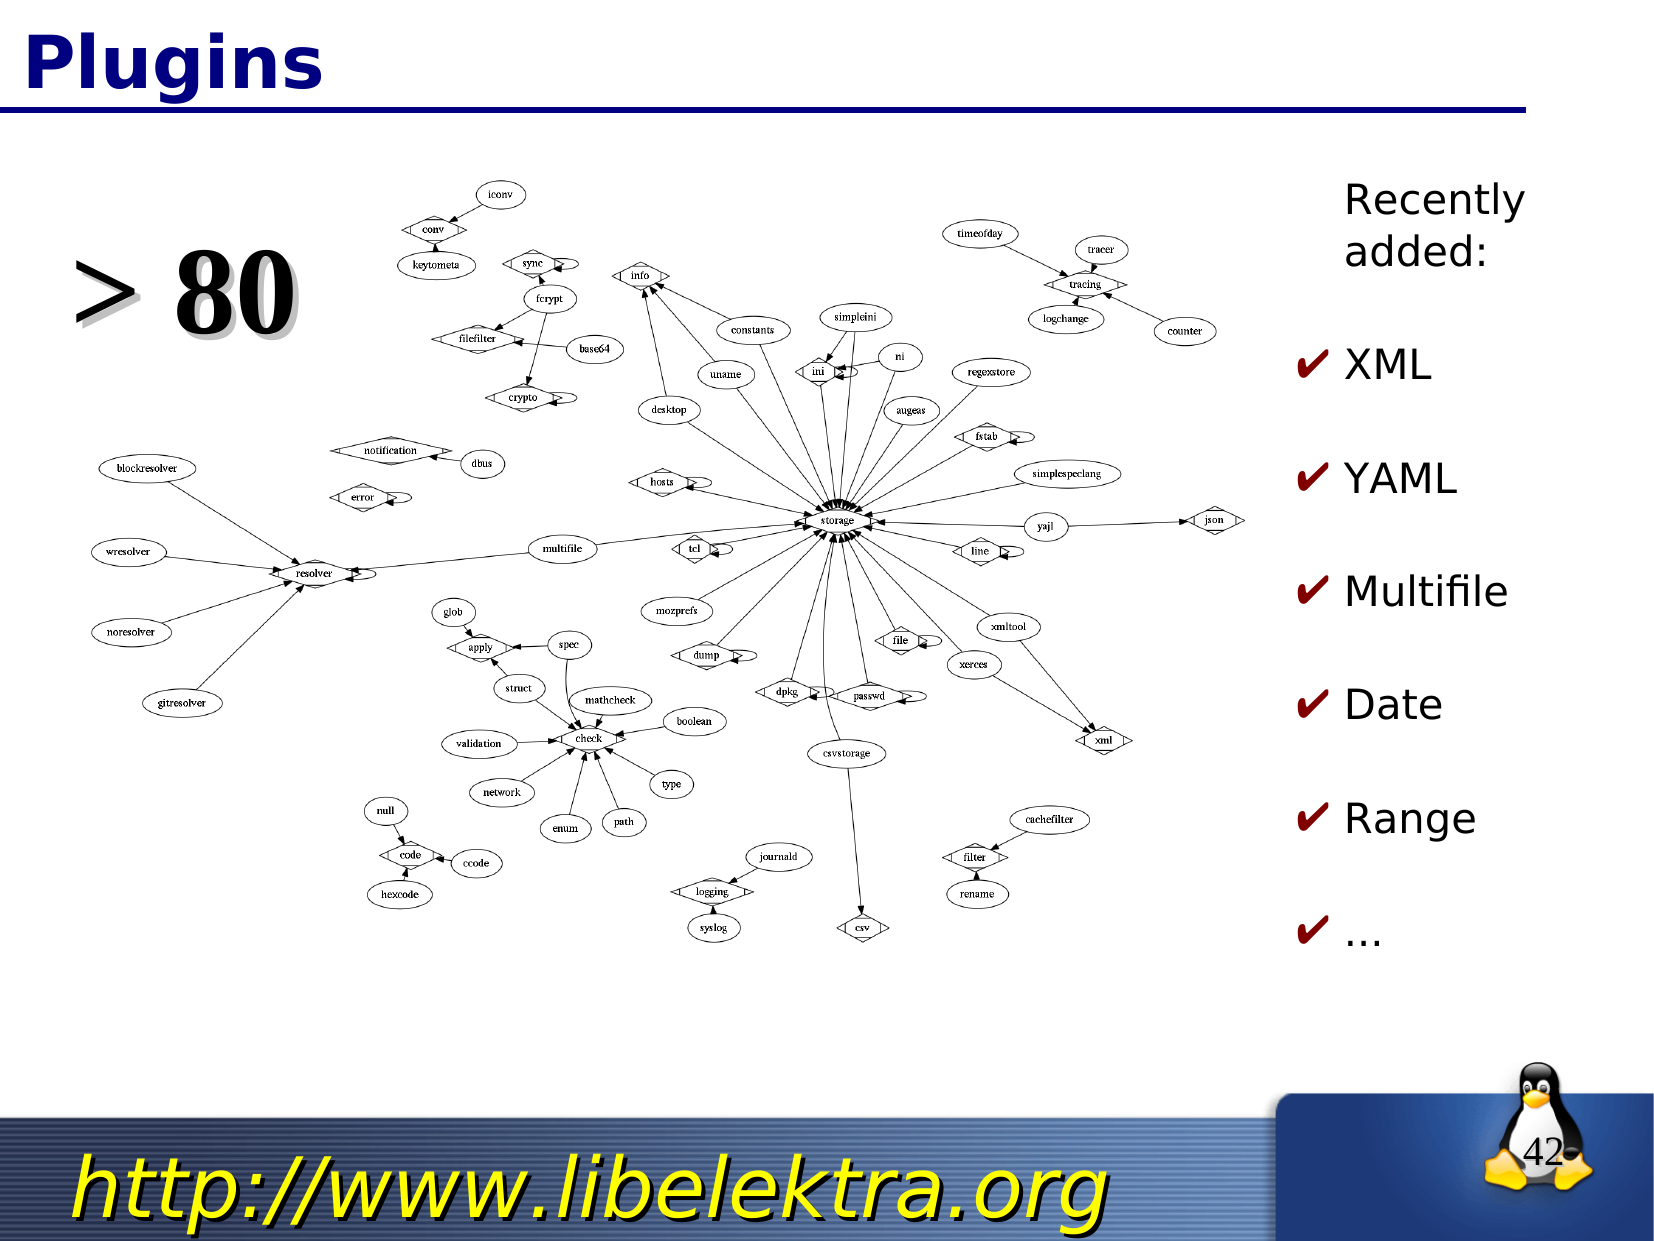

Plugins
# Recently added:
XML
YAML
Multifile
Date
Range
...
> 80